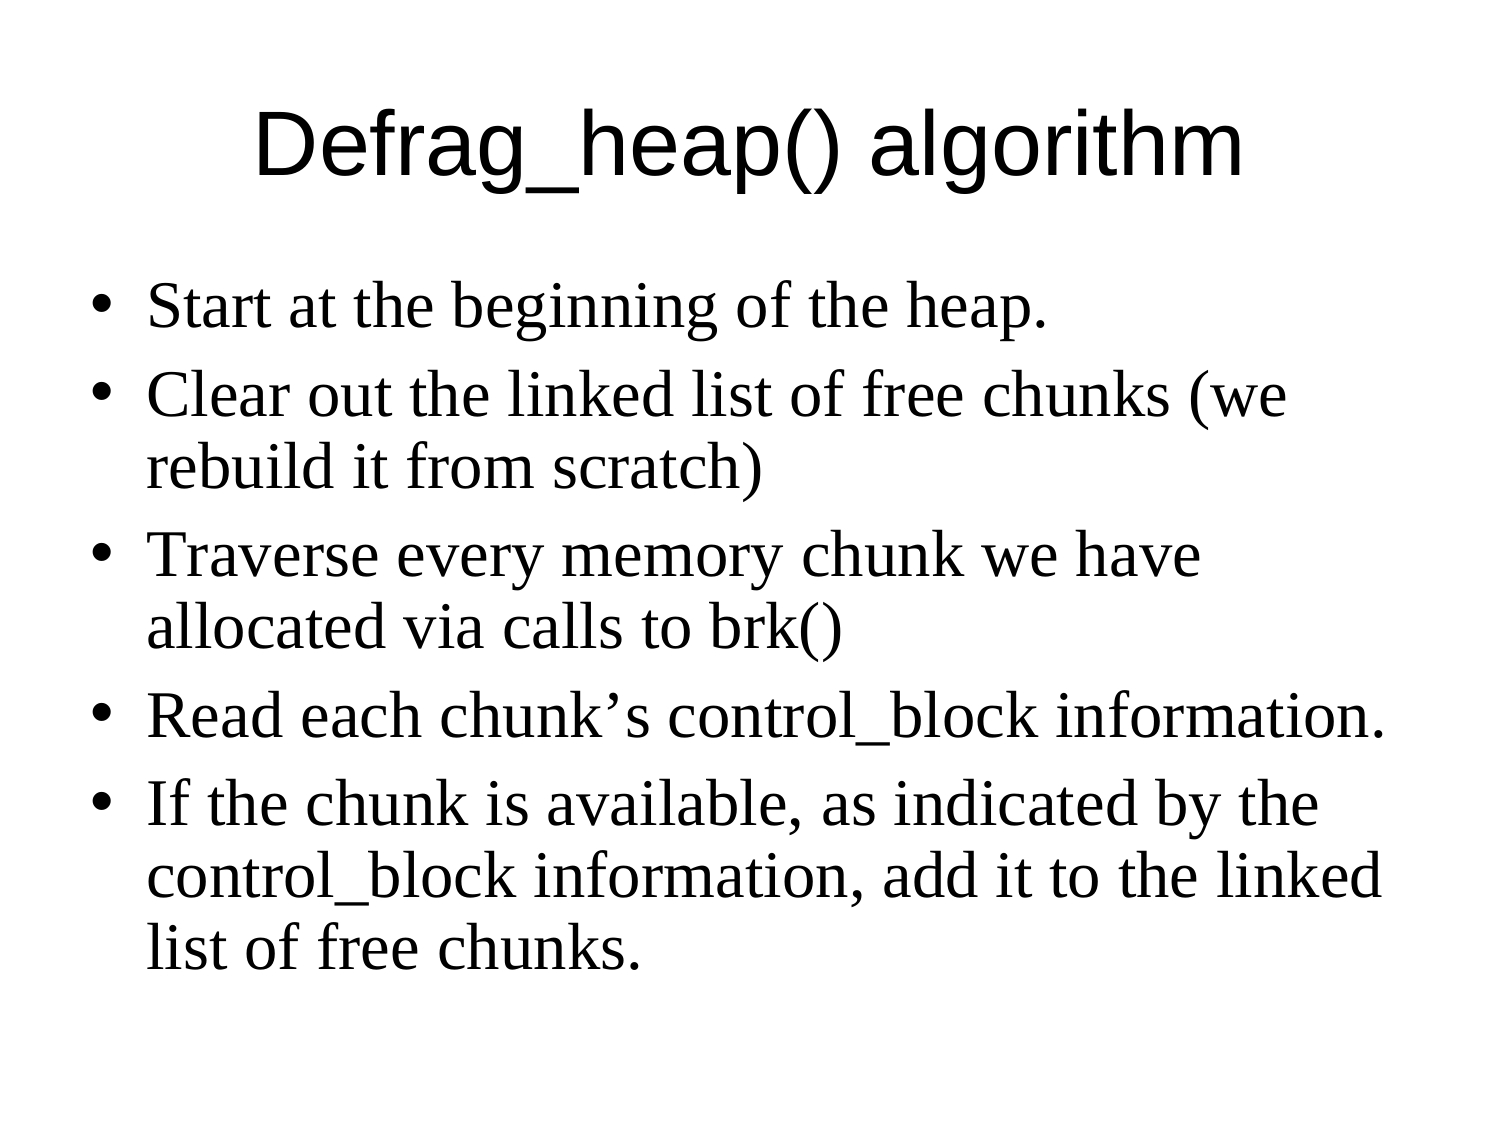

# Defrag_heap() algorithm
Start at the beginning of the heap.
Clear out the linked list of free chunks (we rebuild it from scratch)
Traverse every memory chunk we have allocated via calls to brk()
Read each chunk’s control_block information.
If the chunk is available, as indicated by the control_block information, add it to the linked list of free chunks.